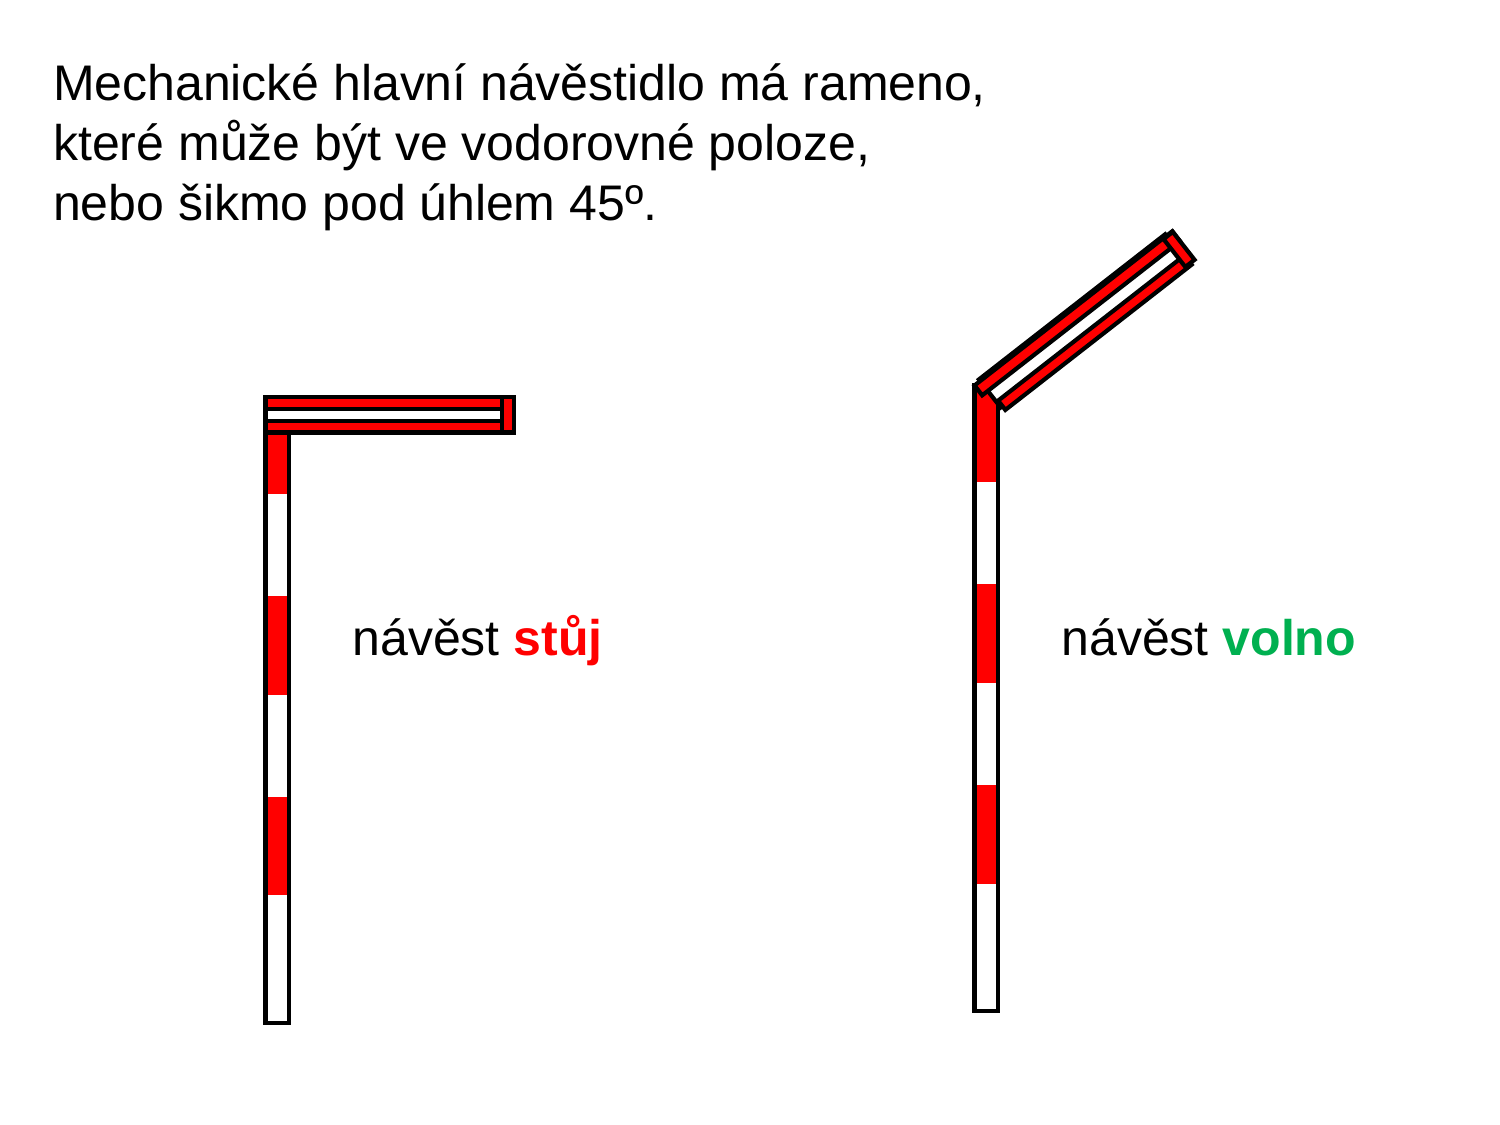

Mechanické hlavní návěstidlo má rameno,
které může být ve vodorovné poloze,
nebo šikmo pod úhlem 45º.
návěst stůj
návěst volno